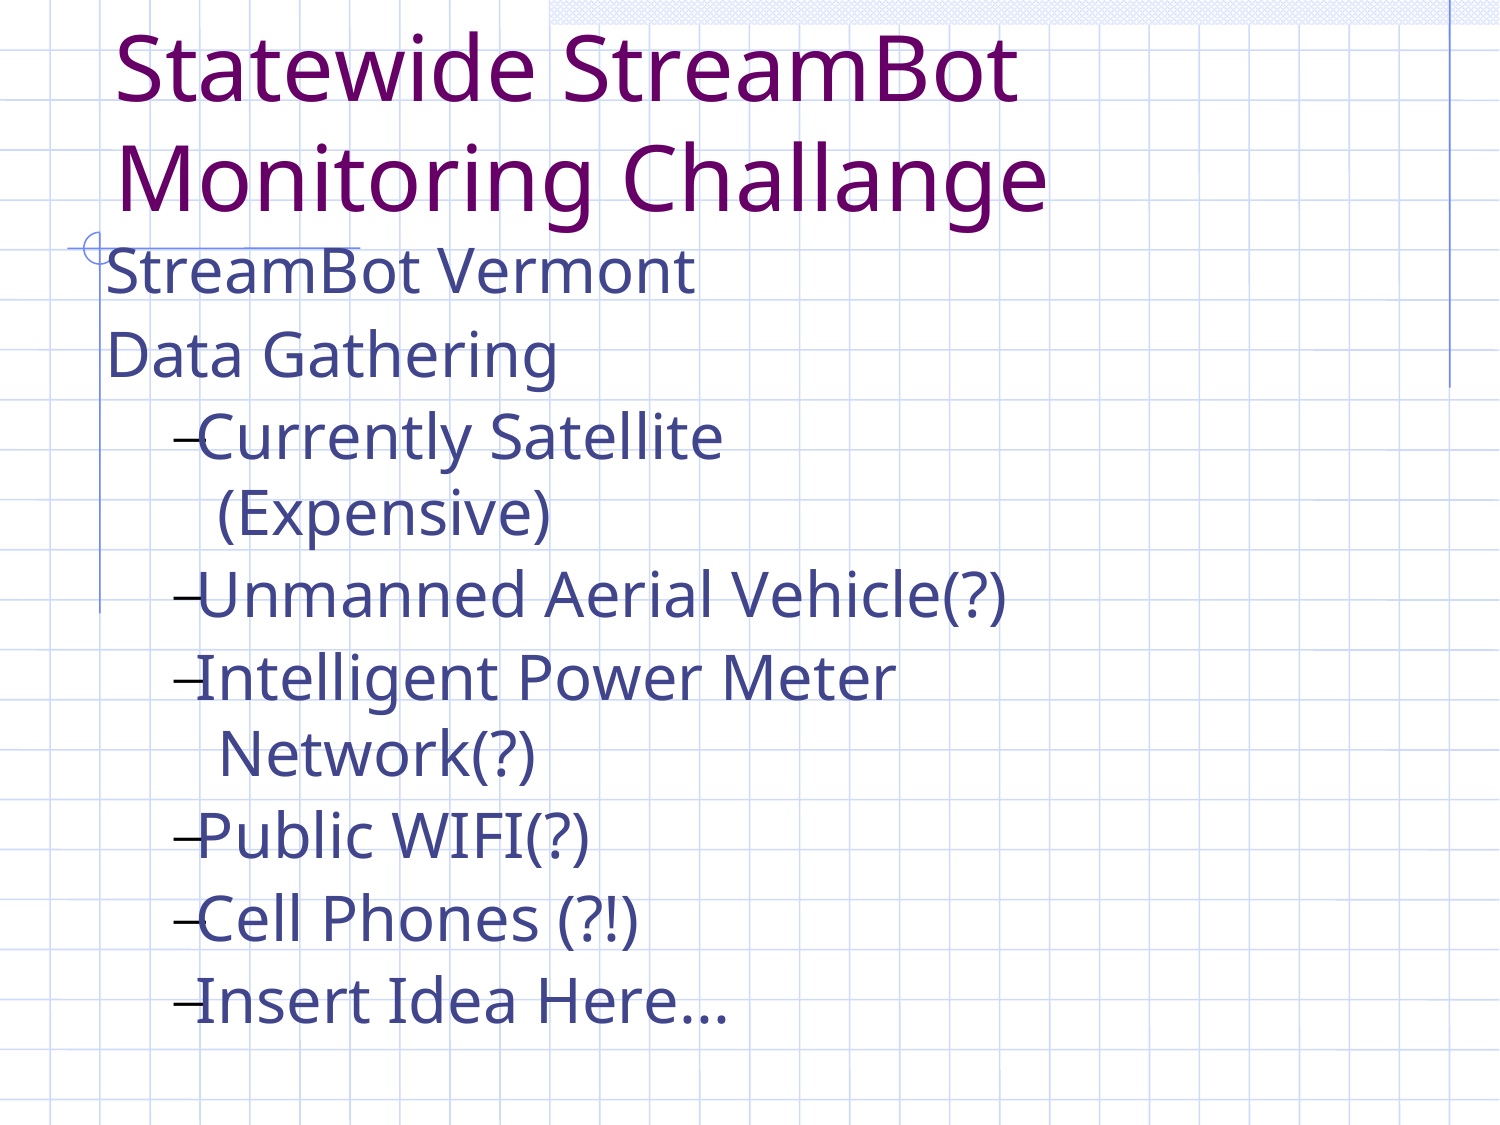

# Statewide StreamBot Monitoring Challange
StreamBot Vermont
Data Gathering
Currently Satellite (Expensive)
Unmanned Aerial Vehicle(?)
Intelligent Power Meter Network(?)
Public WIFI(?)
Cell Phones (?!)
Insert Idea Here...